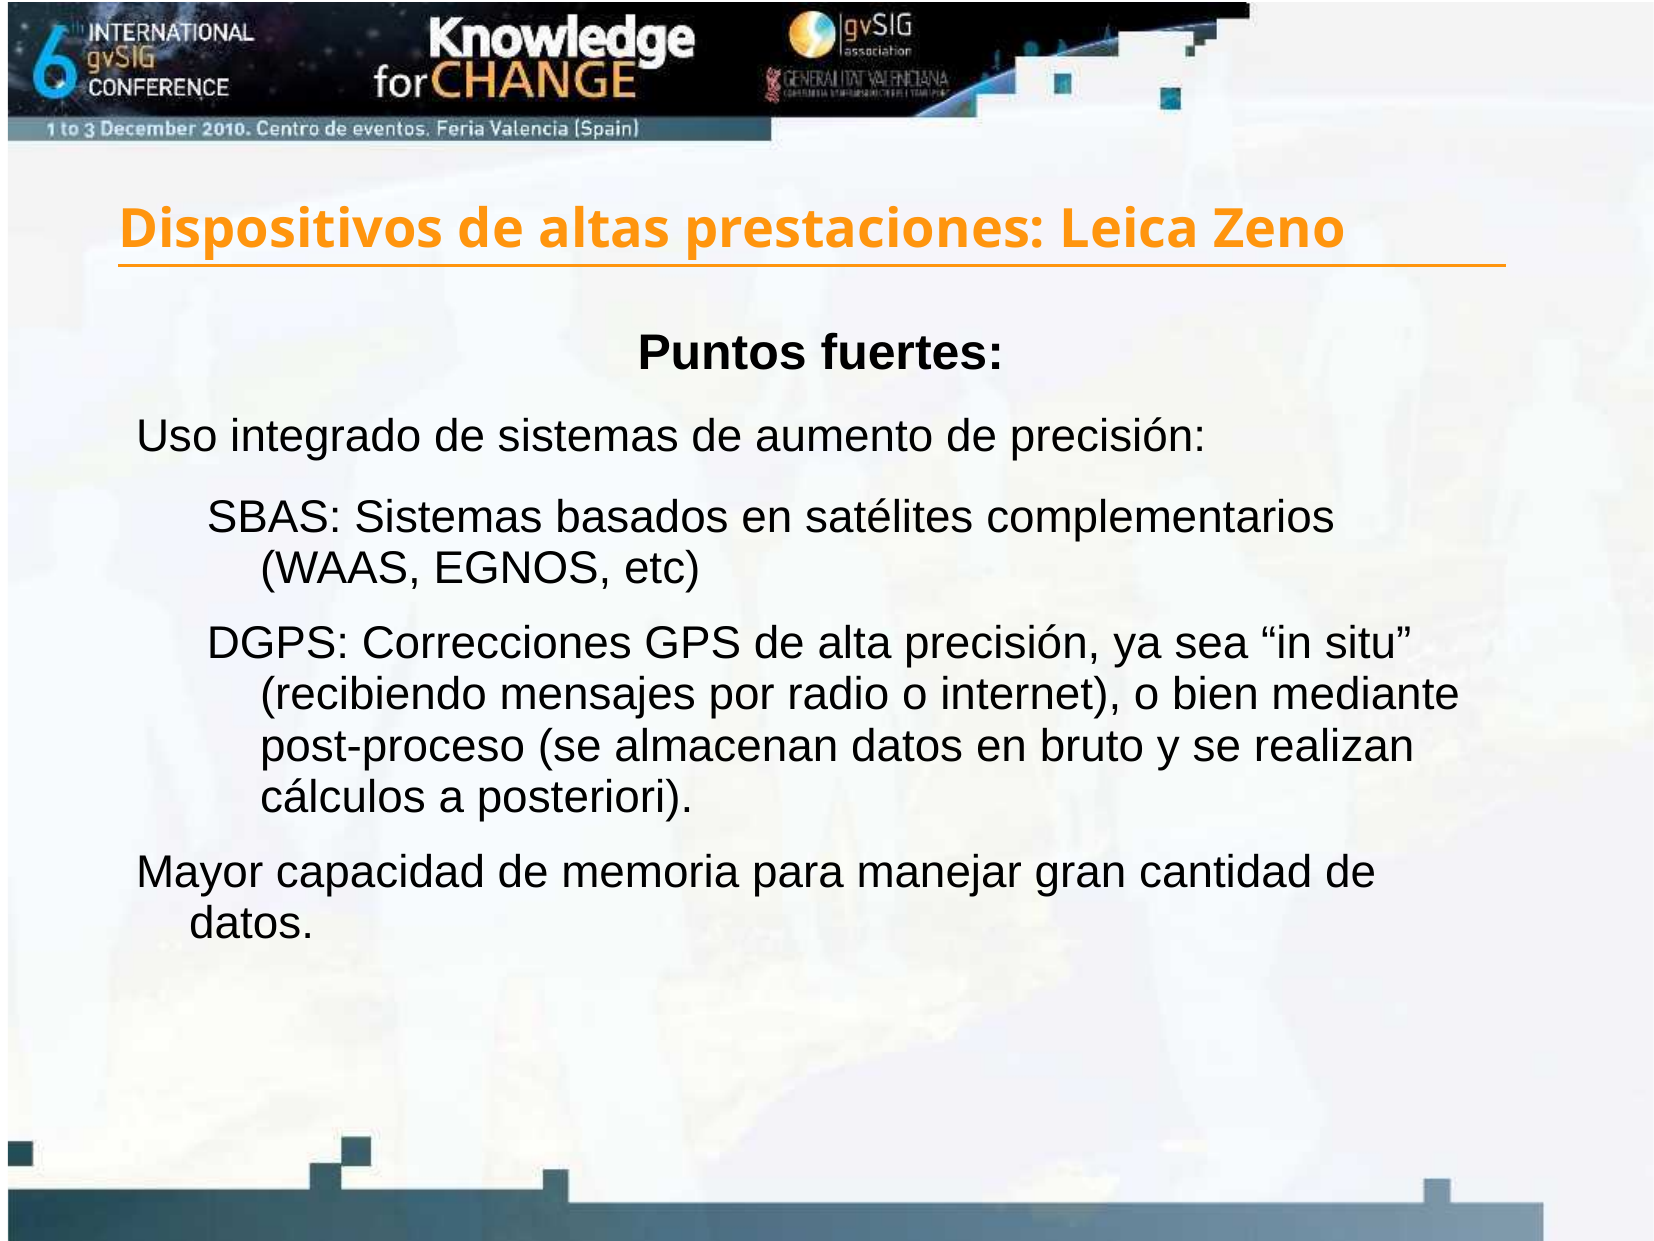

# Dispositivos de altas prestaciones: Leica Zeno
Puntos fuertes:
Uso integrado de sistemas de aumento de precisión:
SBAS: Sistemas basados en satélites complementarios (WAAS, EGNOS, etc)
DGPS: Correcciones GPS de alta precisión, ya sea “in situ” (recibiendo mensajes por radio o internet), o bien mediante post-proceso (se almacenan datos en bruto y se realizan cálculos a posteriori).
Mayor capacidad de memoria para manejar gran cantidad de datos.